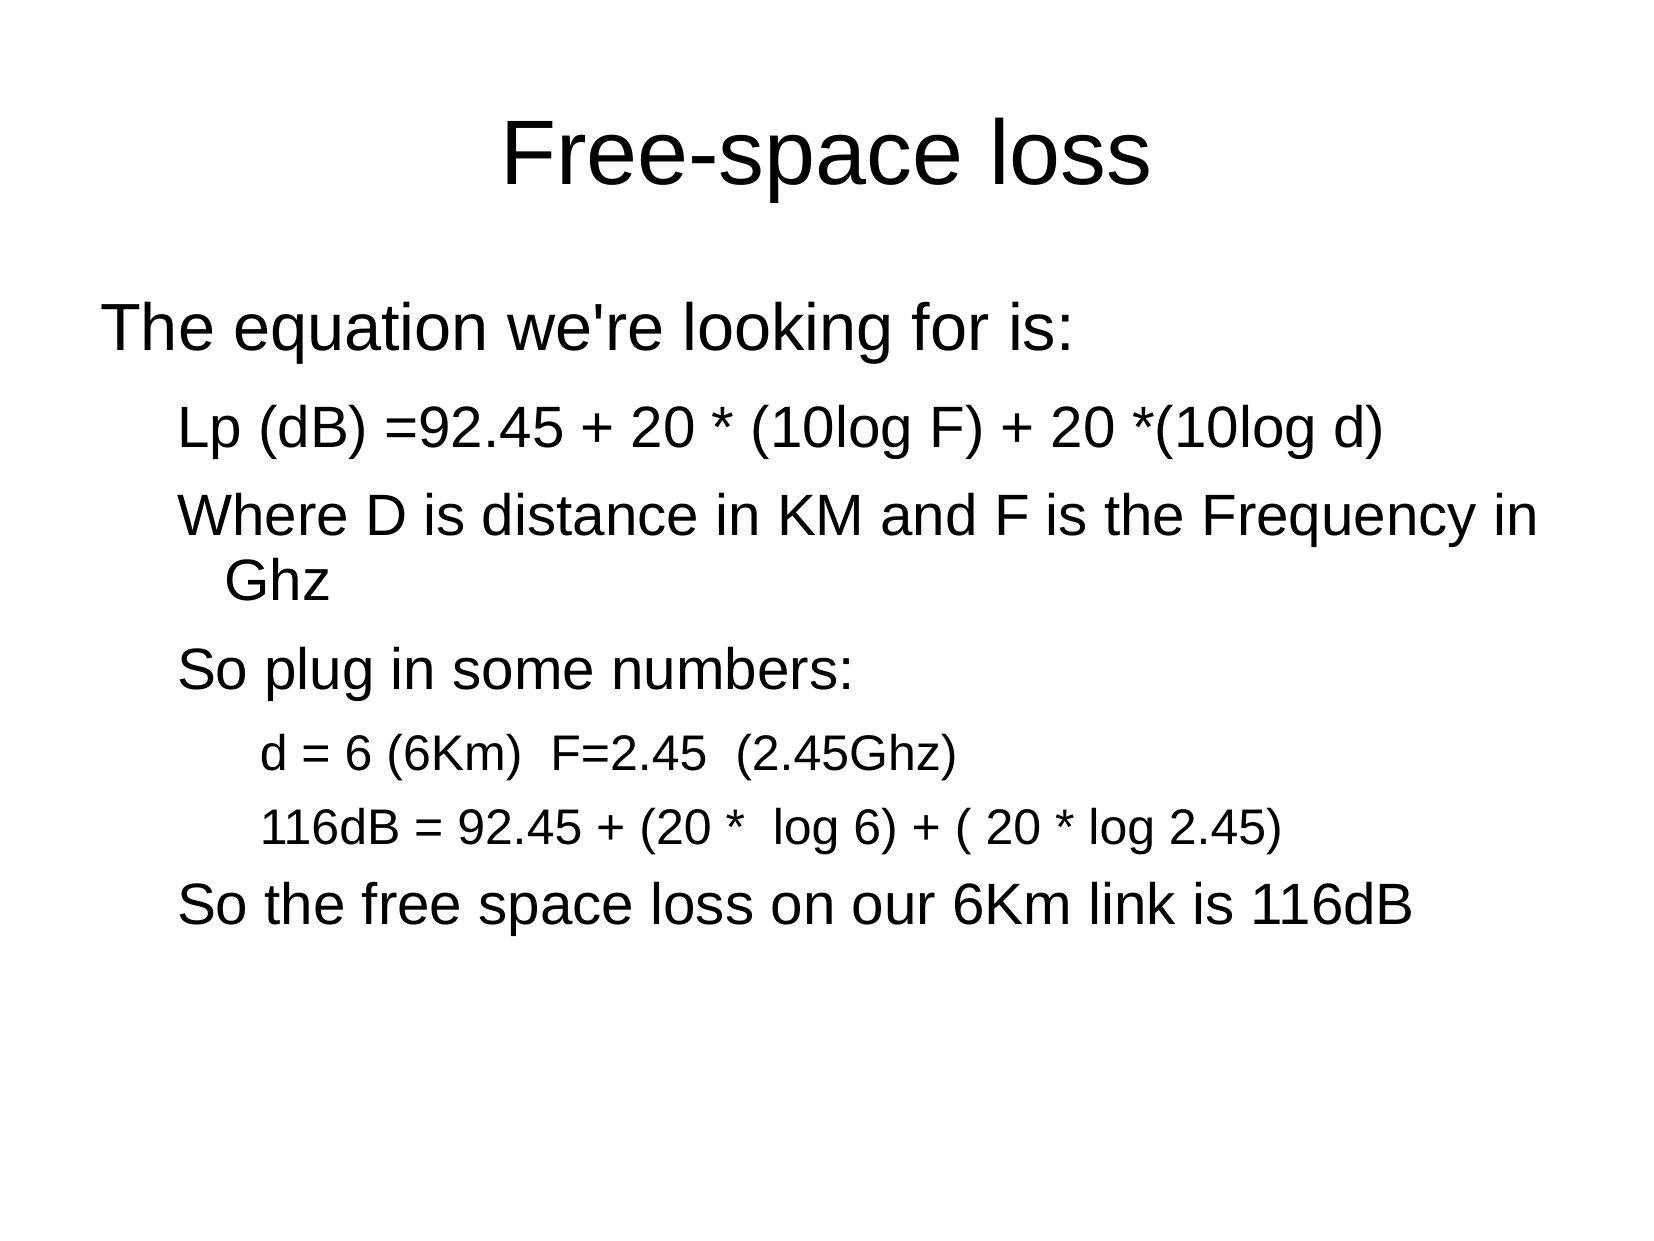

# Free-space loss
The equation we're looking for is:
Lp (dB) =92.45 + 20 * (10log F) + 20 *(10log d)
Where D is distance in KM and F is the Frequency in Ghz
So plug in some numbers:
d = 6 (6Km) F=2.45 (2.45Ghz)
116dB = 92.45 + (20 * log 6) + ( 20 * log 2.45)
So the free space loss on our 6Km link is 116dB